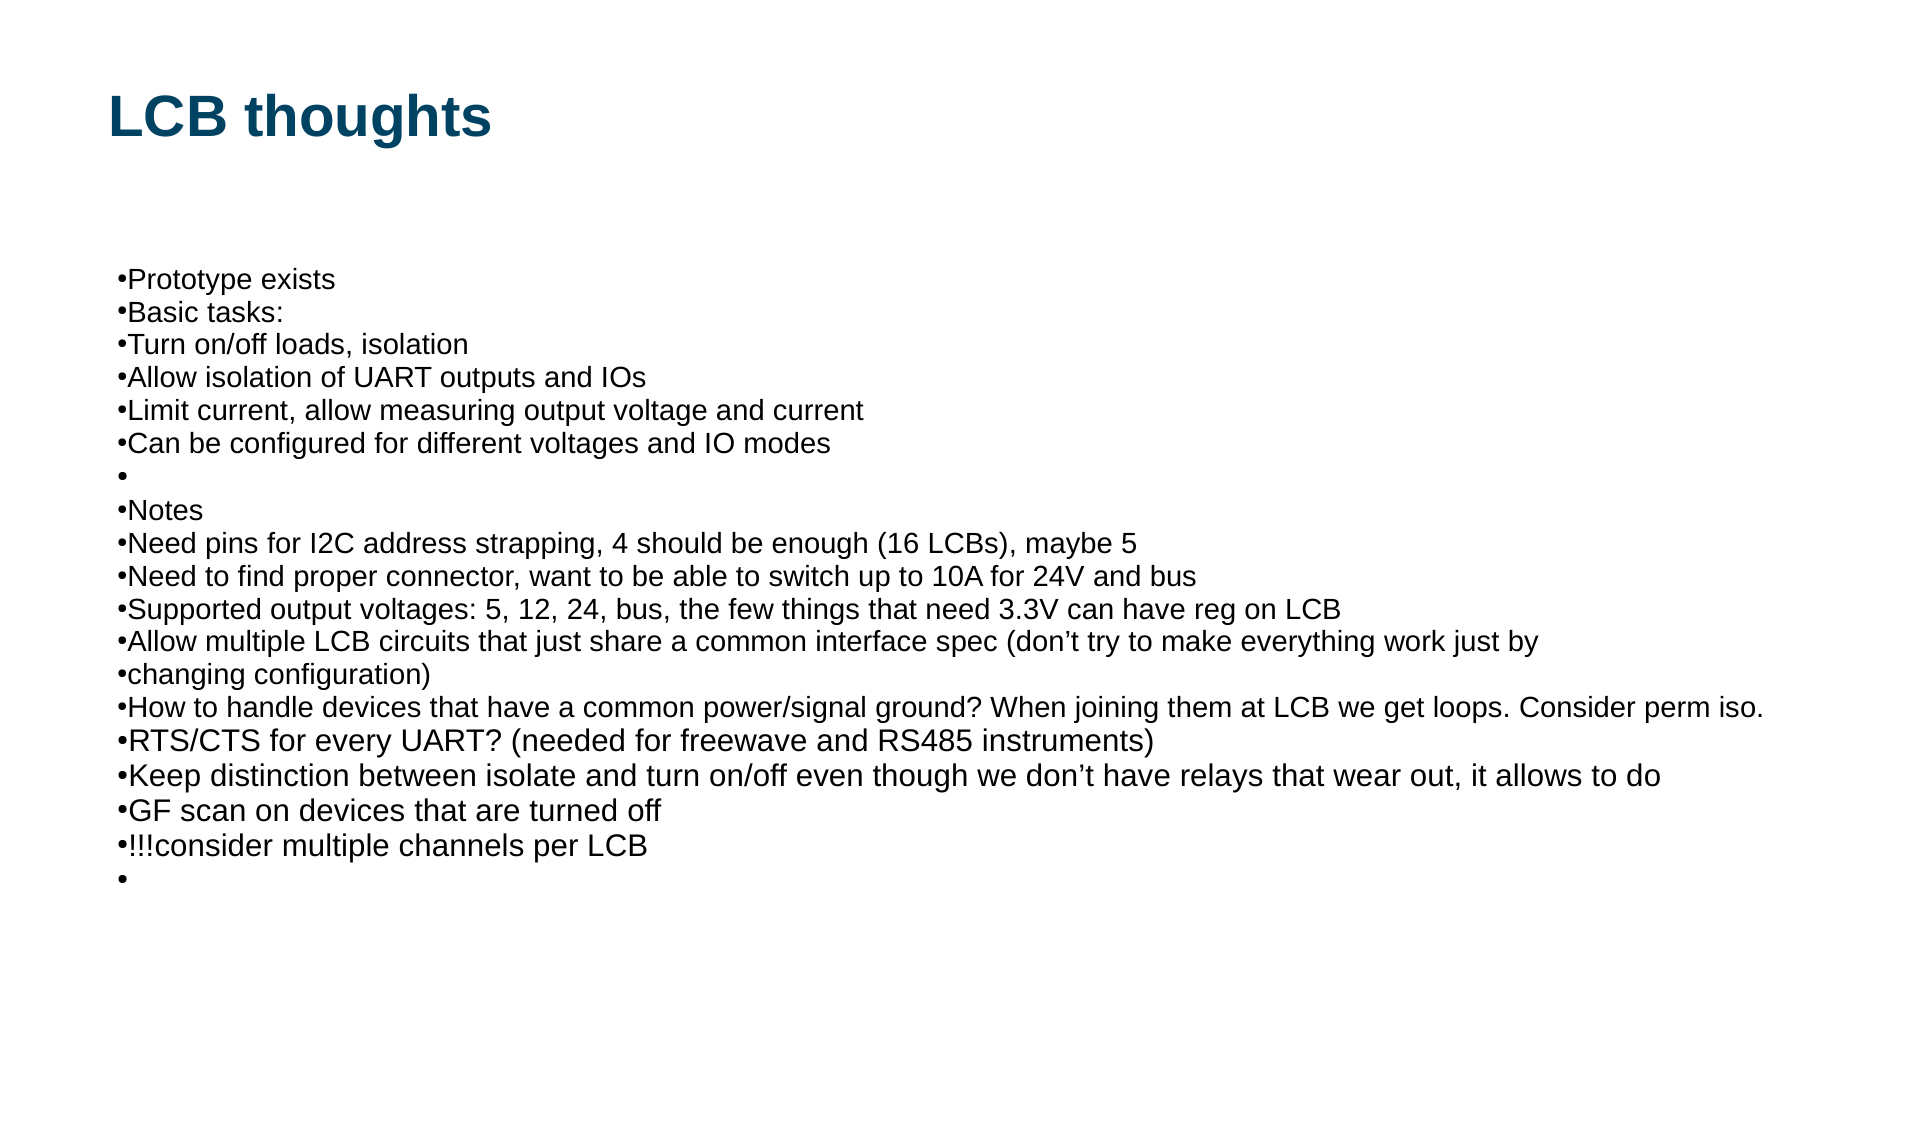

# LCB thoughts
Prototype exists
Basic tasks:
Turn on/off loads, isolation
Allow isolation of UART outputs and IOs
Limit current, allow measuring output voltage and current
Can be configured for different voltages and IO modes
Notes
Need pins for I2C address strapping, 4 should be enough (16 LCBs), maybe 5
Need to find proper connector, want to be able to switch up to 10A for 24V and bus
Supported output voltages: 5, 12, 24, bus, the few things that need 3.3V can have reg on LCB
Allow multiple LCB circuits that just share a common interface spec (don’t try to make everything work just by
changing configuration)
How to handle devices that have a common power/signal ground? When joining them at LCB we get loops. Consider perm iso.
RTS/CTS for every UART? (needed for freewave and RS485 instruments)
Keep distinction between isolate and turn on/off even though we don’t have relays that wear out, it allows to do
GF scan on devices that are turned off
!!!consider multiple channels per LCB